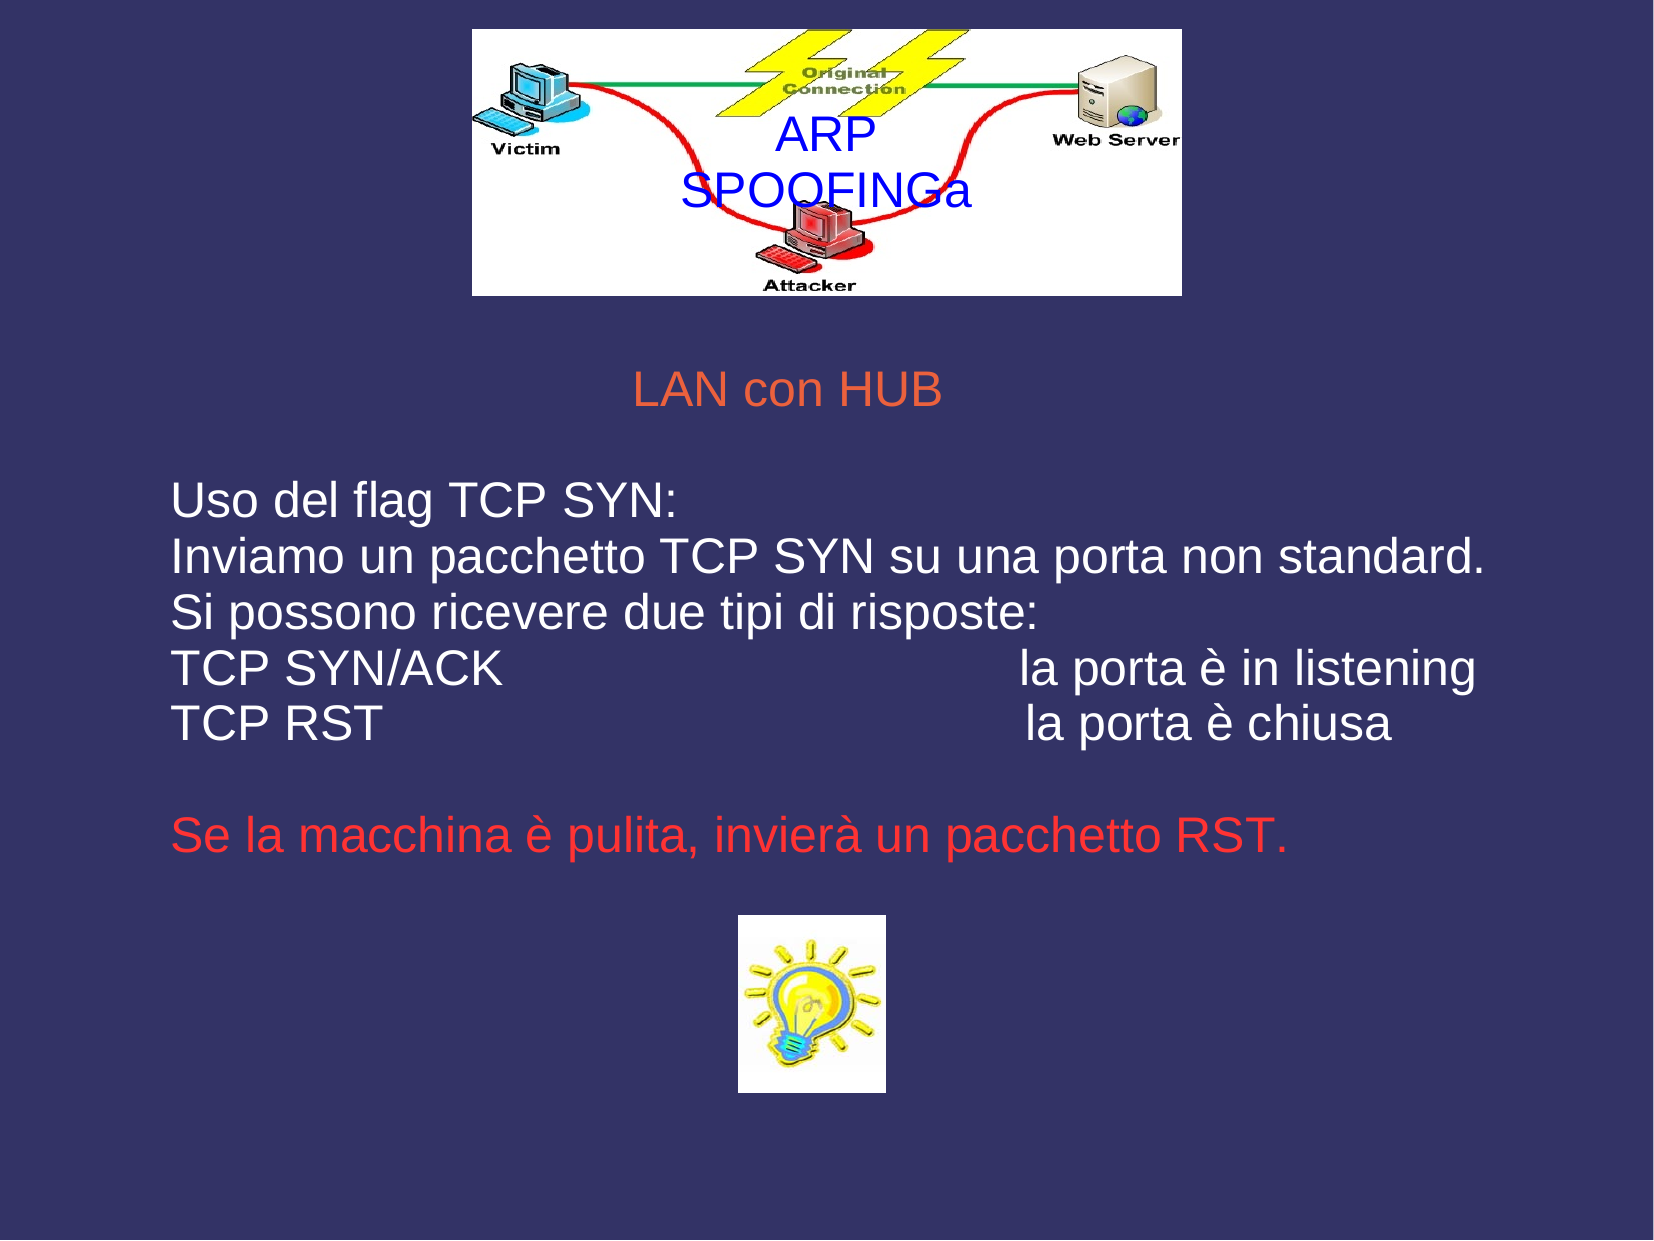

ARP
SPOOFINGa
 LAN con HUB
Uso del flag TCP SYN:
Inviamo un pacchetto TCP SYN su una porta non standard.
Si possono ricevere due tipi di risposte:
TCP SYN/ACK la porta è in listening
TCP RST la porta è chiusa
Se la macchina è pulita, invierà un pacchetto RST.